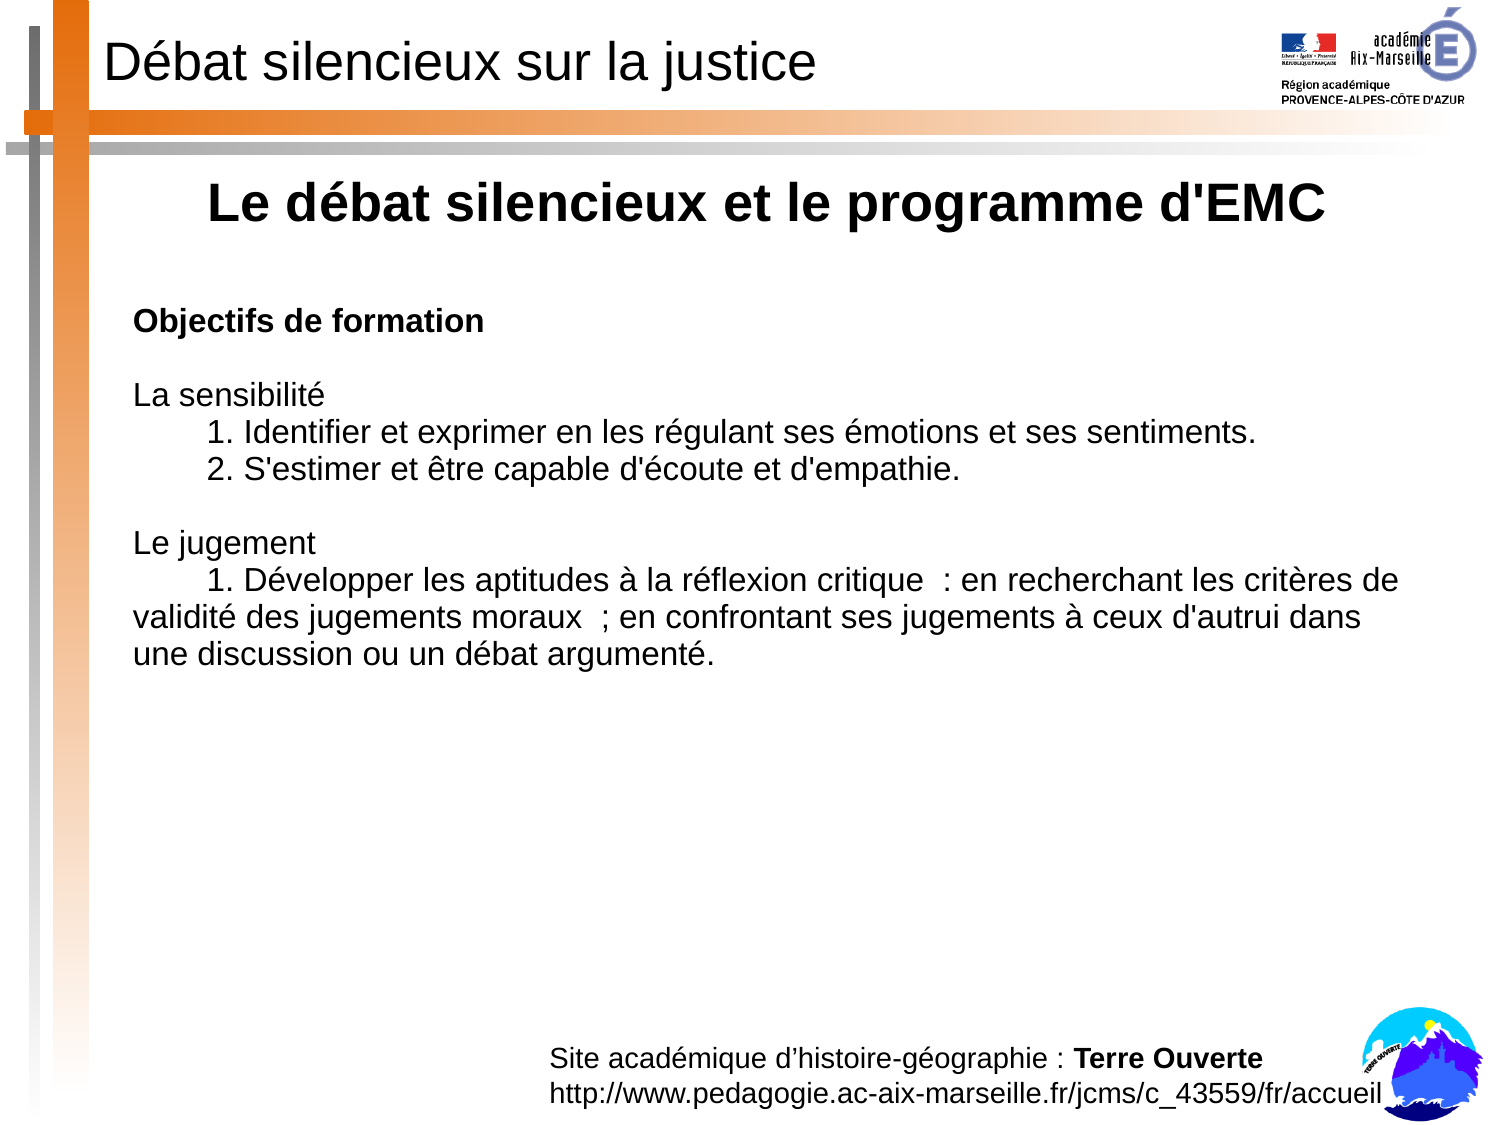

Débat silencieux sur la justice
Le débat silencieux et le programme d'EMC
Objectifs de formation
La sensibilité
	1. Identifier et exprimer en les régulant ses émotions et ses sentiments.
	2. S'estimer et être capable d'écoute et d'empathie.
Le jugement
	1. Développer les aptitudes à la réflexion critique  : en recherchant les critères de validité des jugements moraux  ; en confrontant ses jugements à ceux d'autrui dans une discussion ou un débat argumenté.
Site académique d’histoire-géographie : Terre Ouverte
http://www.pedagogie.ac-aix-marseille.fr/jcms/c_43559/fr/accueil